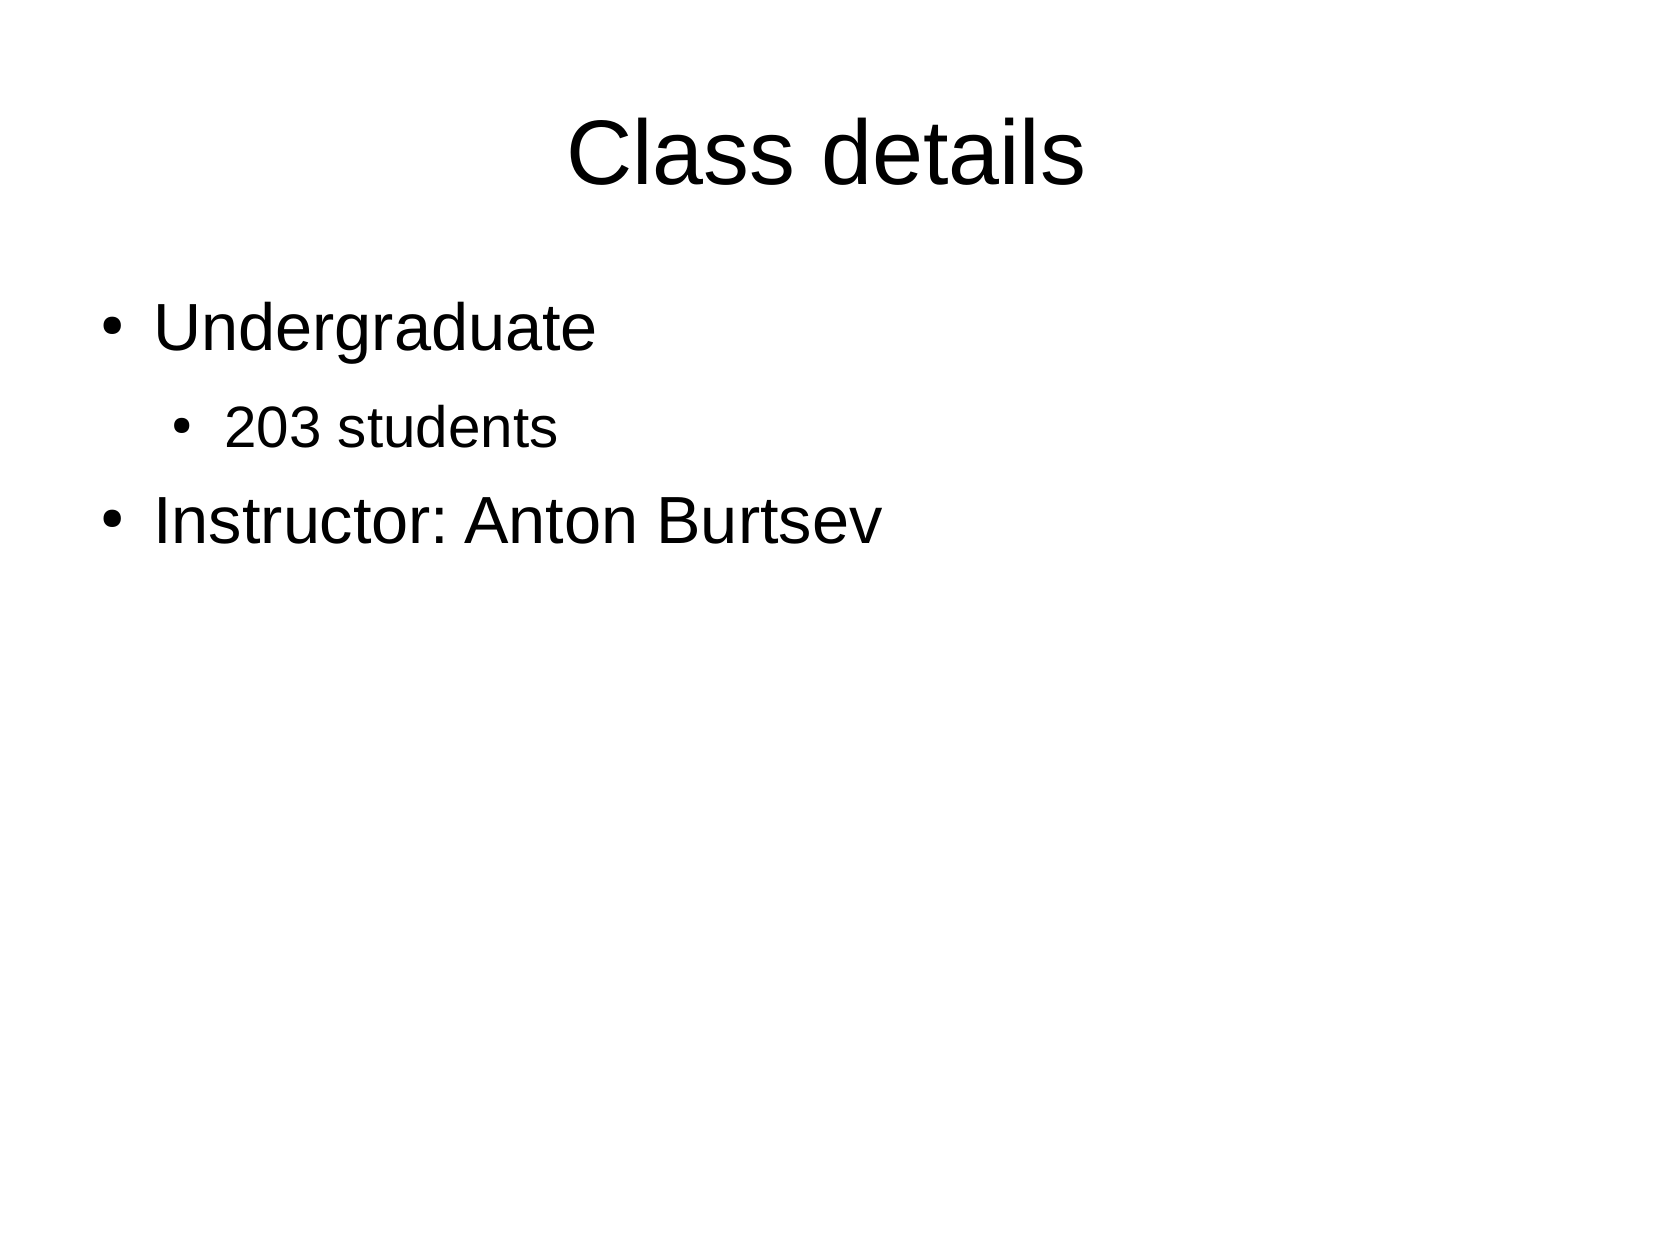

# Class details
Undergraduate
203 students
Instructor: Anton Burtsev